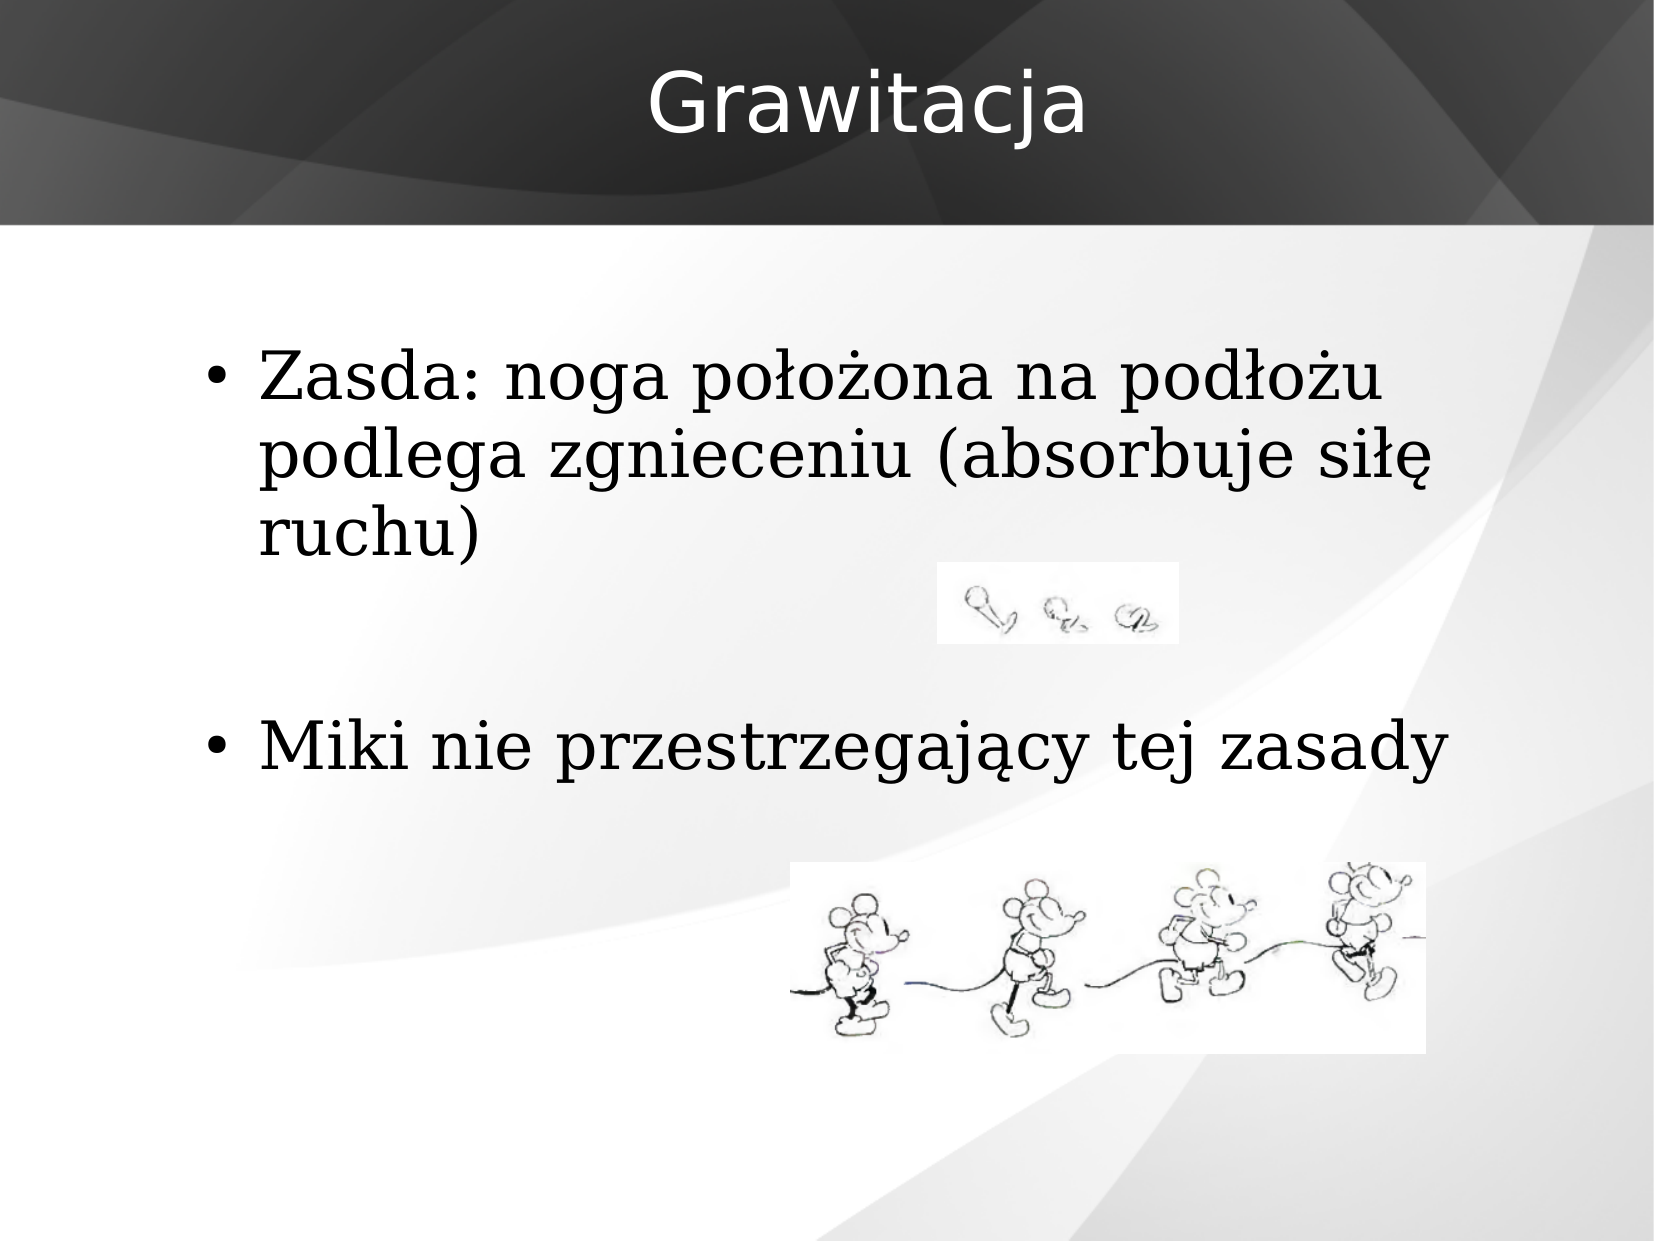

# Grawitacja
Zasda: noga położona na podłożu podlega zgnieceniu (absorbuje siłę ruchu)
Miki nie przestrzegający tej zasady